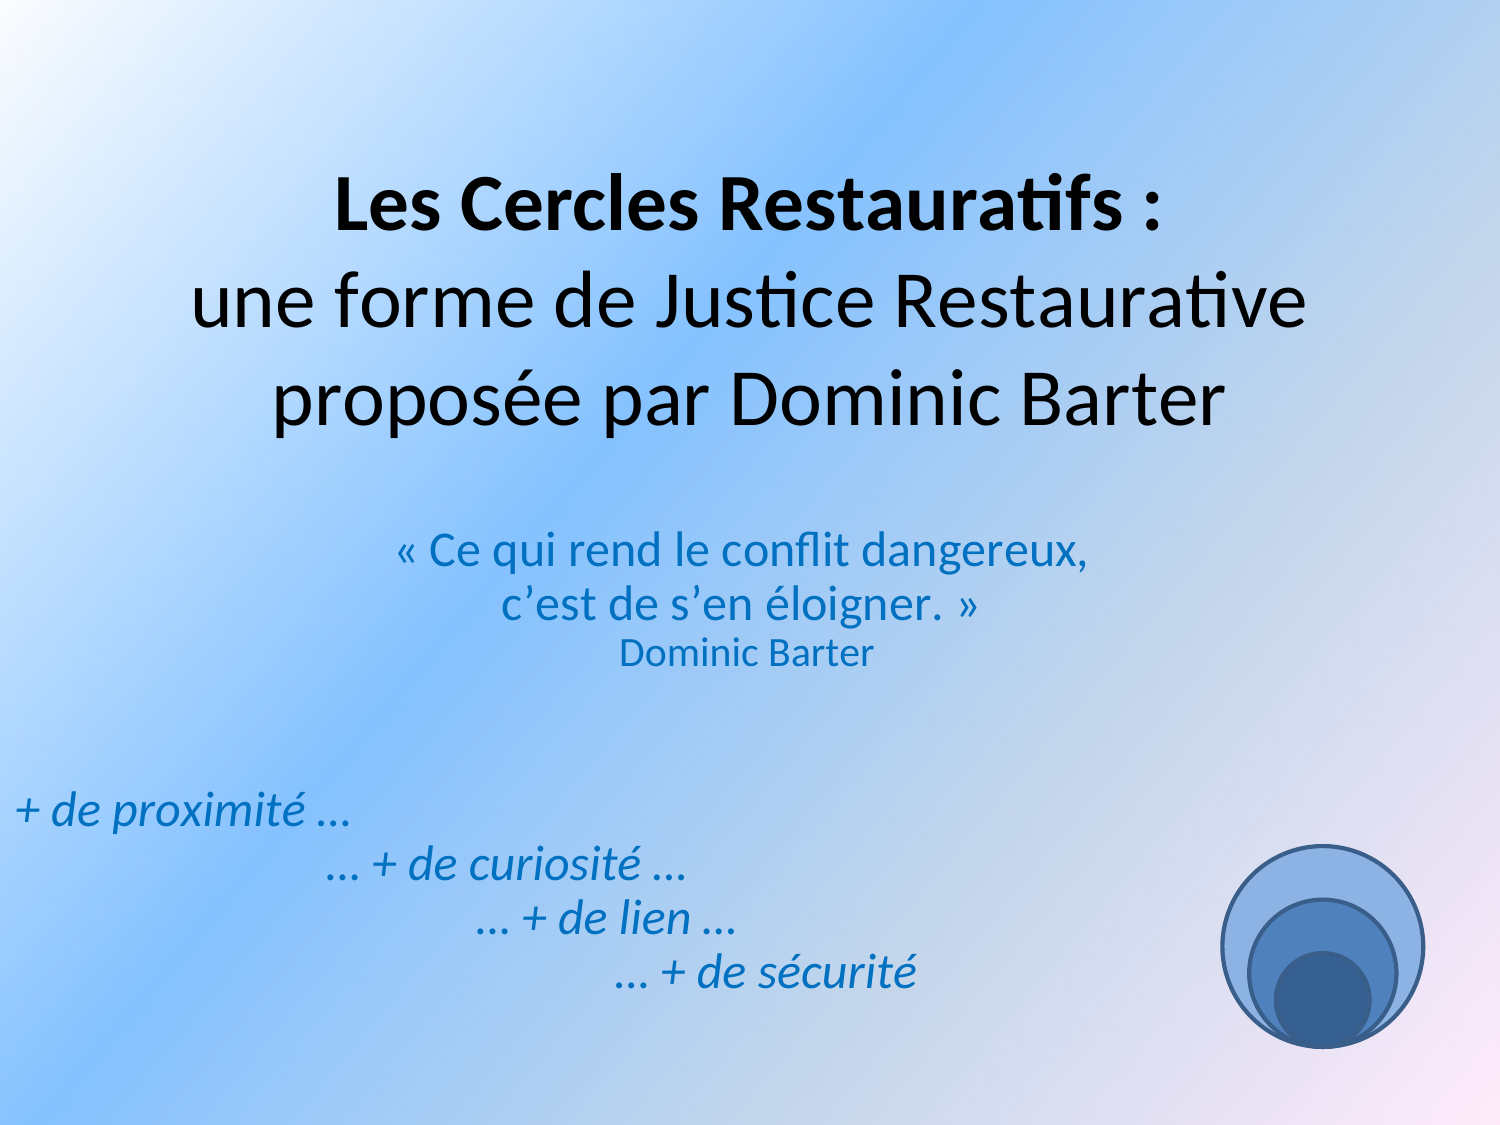

# Les Cercles Restauratifs : une forme de Justice Restaurative proposée par Dominic Barter
« Ce qui rend le conflit dangereux,
c’est de s’en éloigner. »
Dominic Barter
+ de proximité …
		 … + de curiosité …
			 … + de lien …
				… + de sécurité